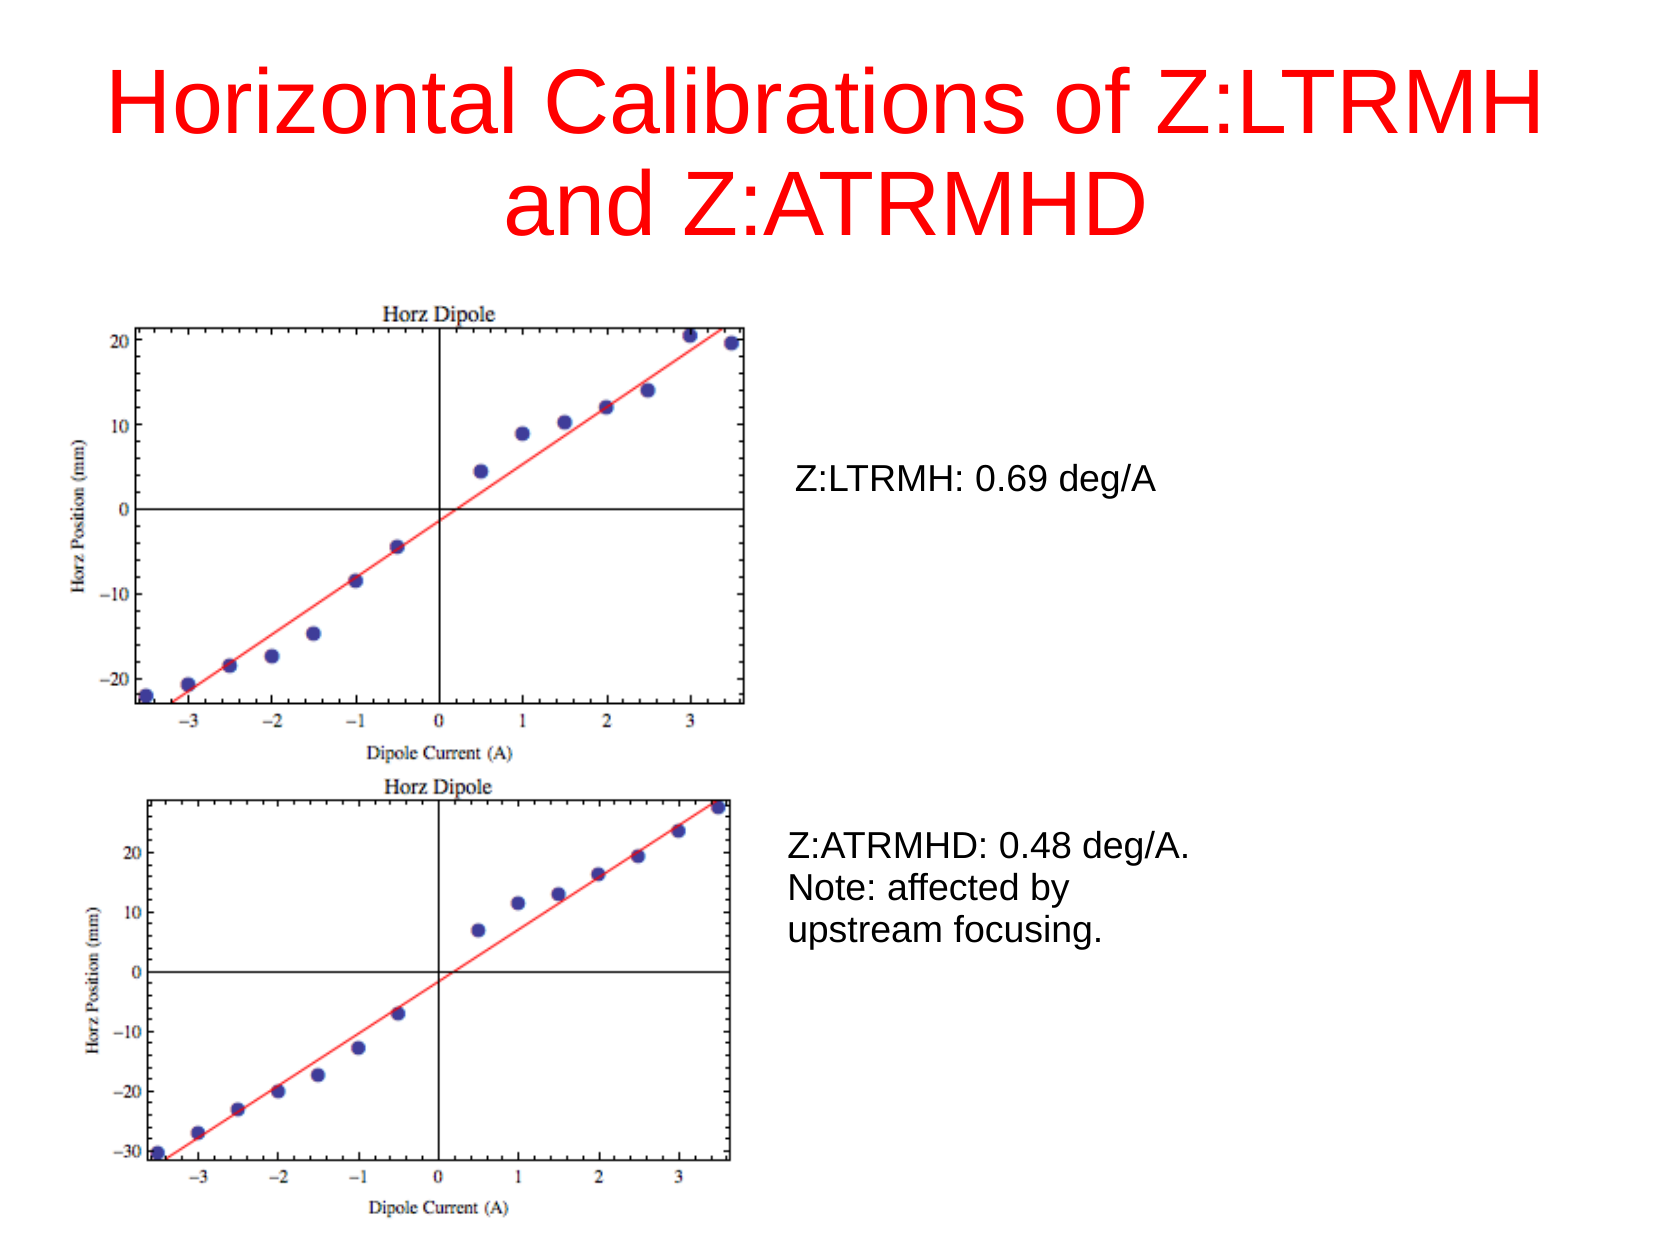

# Horizontal Calibrations of Z:LTRMH and Z:ATRMHD
Z:LTRMH: 0.69 deg/A
Z:ATRMHD: 0.48 deg/A. Note: affected by upstream focusing.